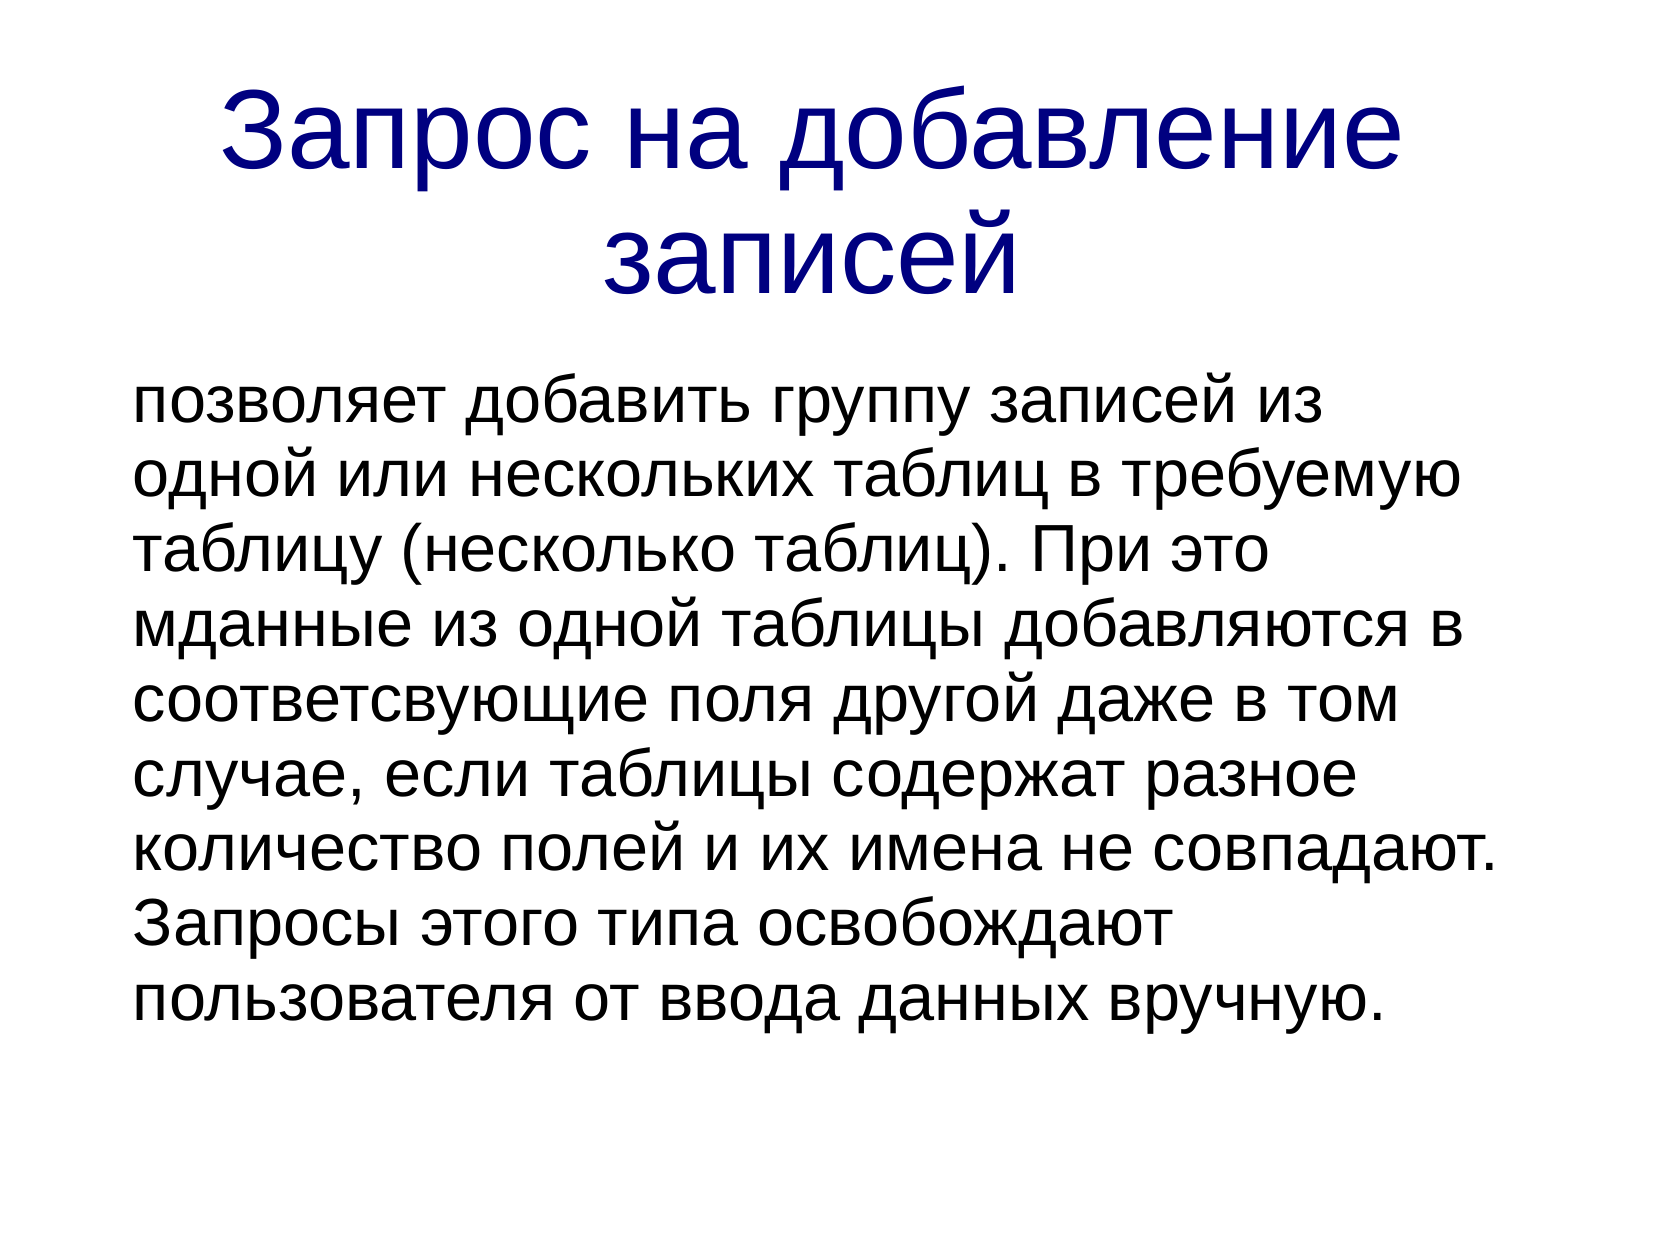

Запрос на добавление записей
позволяет добавить группу записей из одной или нескольких таблиц в требуемую таблицу (несколько таблиц). При это мданные из одной таблицы добавляются в соответсвующие поля другой даже в том случае, если таблицы содержат разное количество полей и их имена не совпадают. Запросы этого типа освобождают пользователя от ввода данных вручную.